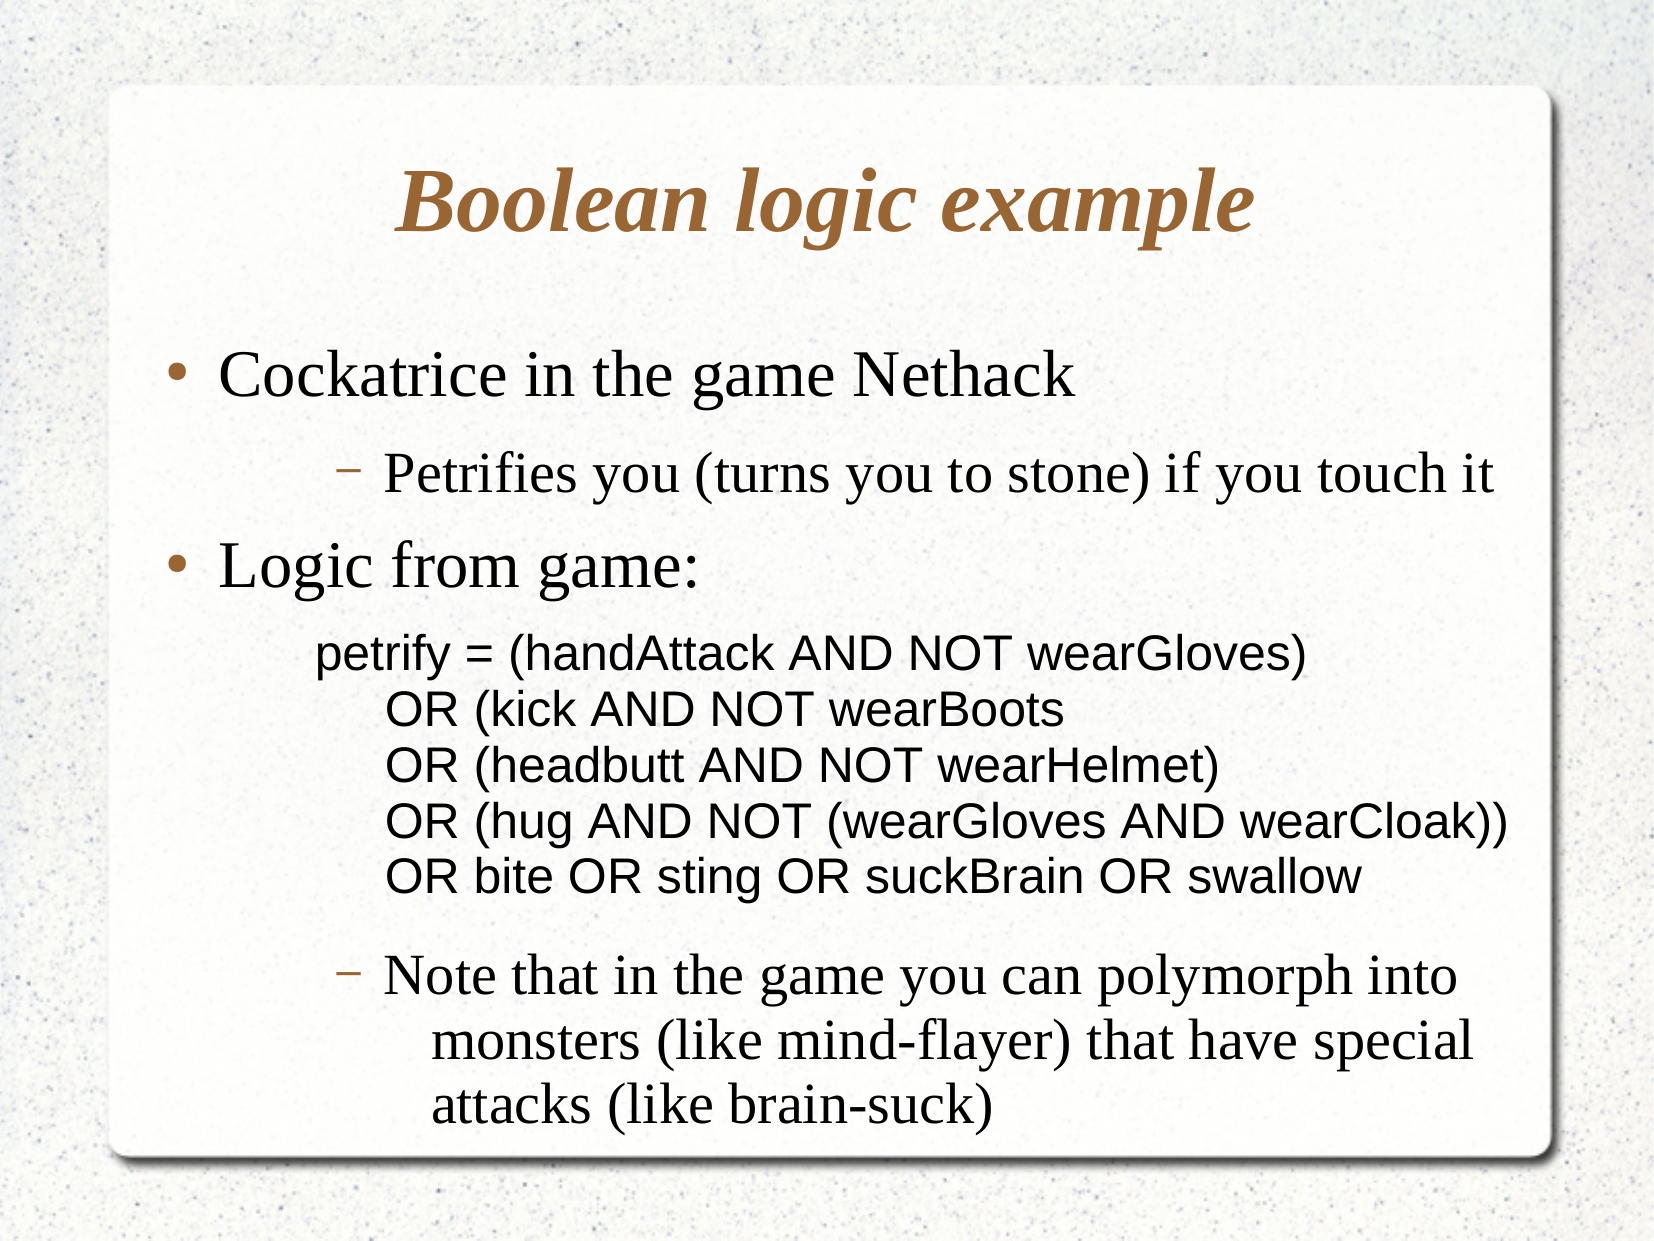

# Boolean logic example
Cockatrice in the game Nethack
Petrifies you (turns you to stone) if you touch it
Logic from game:
Note that in the game you can polymorph into monsters (like mind-flayer) that have special attacks (like brain-suck)
petrify = (handAttack AND NOT wearGloves)
 OR (kick AND NOT wearBoots
 OR (headbutt AND NOT wearHelmet)
 OR (hug AND NOT (wearGloves AND wearCloak))
 OR bite OR sting OR suckBrain OR swallow